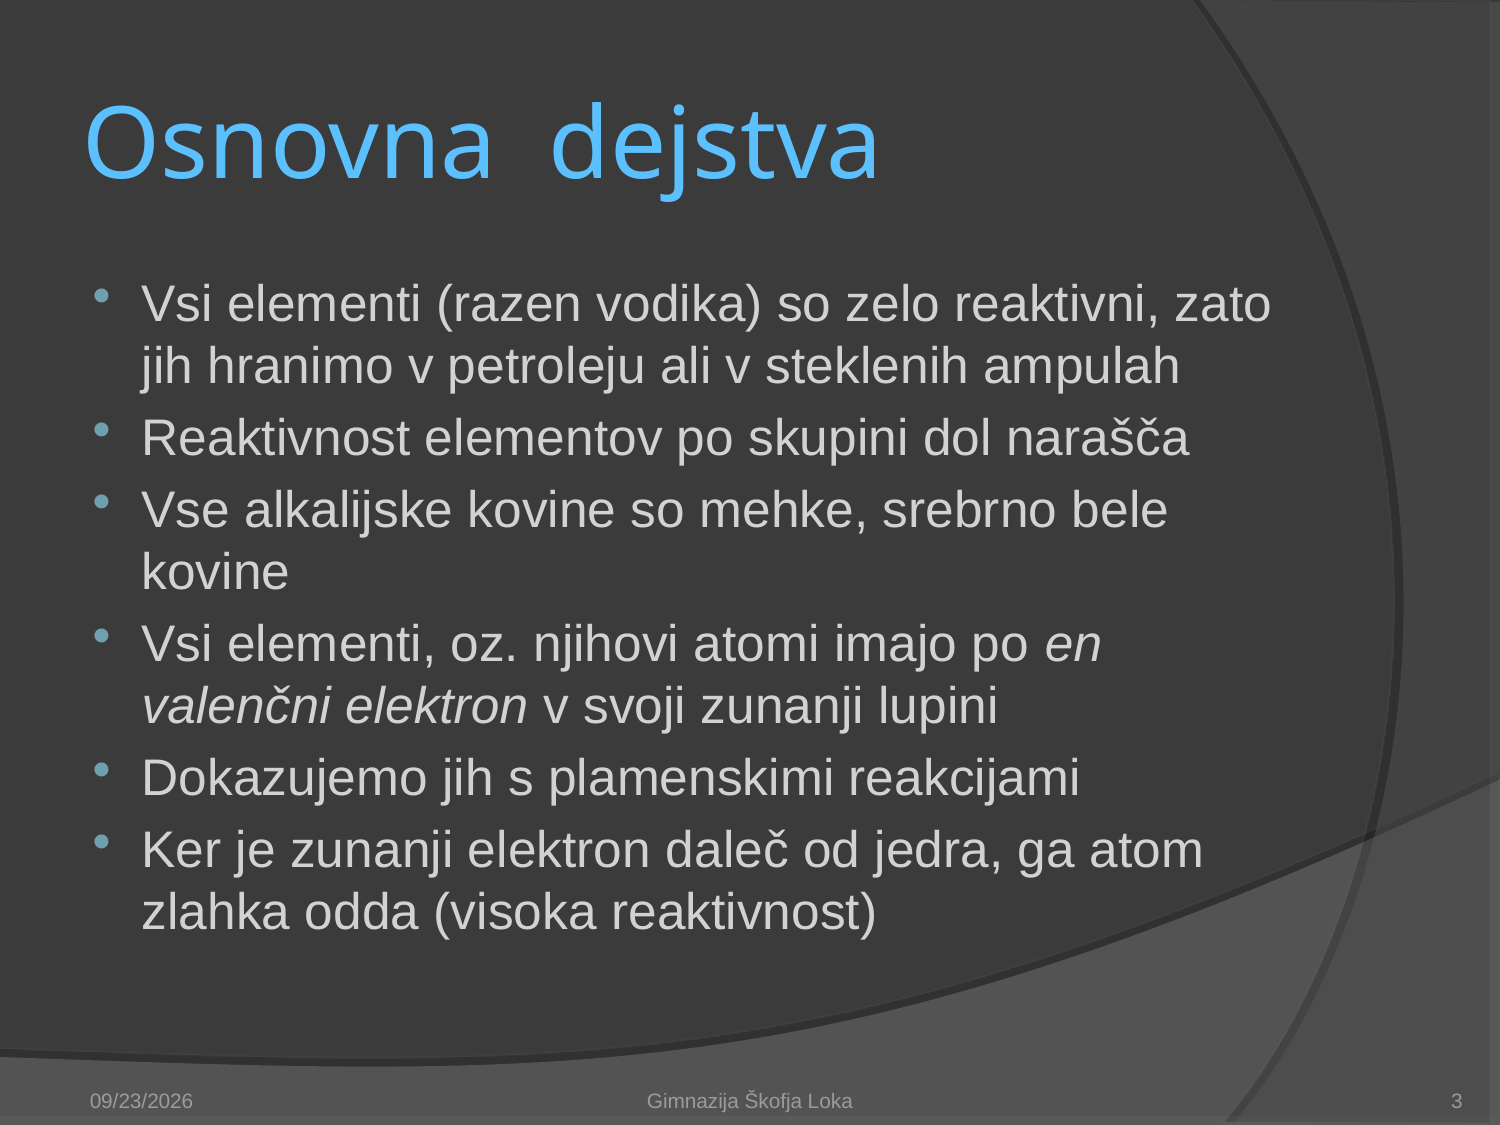

# Osnovna dejstva
Vsi elementi (razen vodika) so zelo reaktivni, zato jih hranimo v petroleju ali v steklenih ampulah
Reaktivnost elementov po skupini dol narašča
Vse alkalijske kovine so mehke, srebrno bele kovine
Vsi elementi, oz. njihovi atomi imajo po en valenčni elektron v svoji zunanji lupini
Dokazujemo jih s plamenskimi reakcijami
Ker je zunanji elektron daleč od jedra, ga atom zlahka odda (visoka reaktivnost)
Gimnazija Škofja Loka